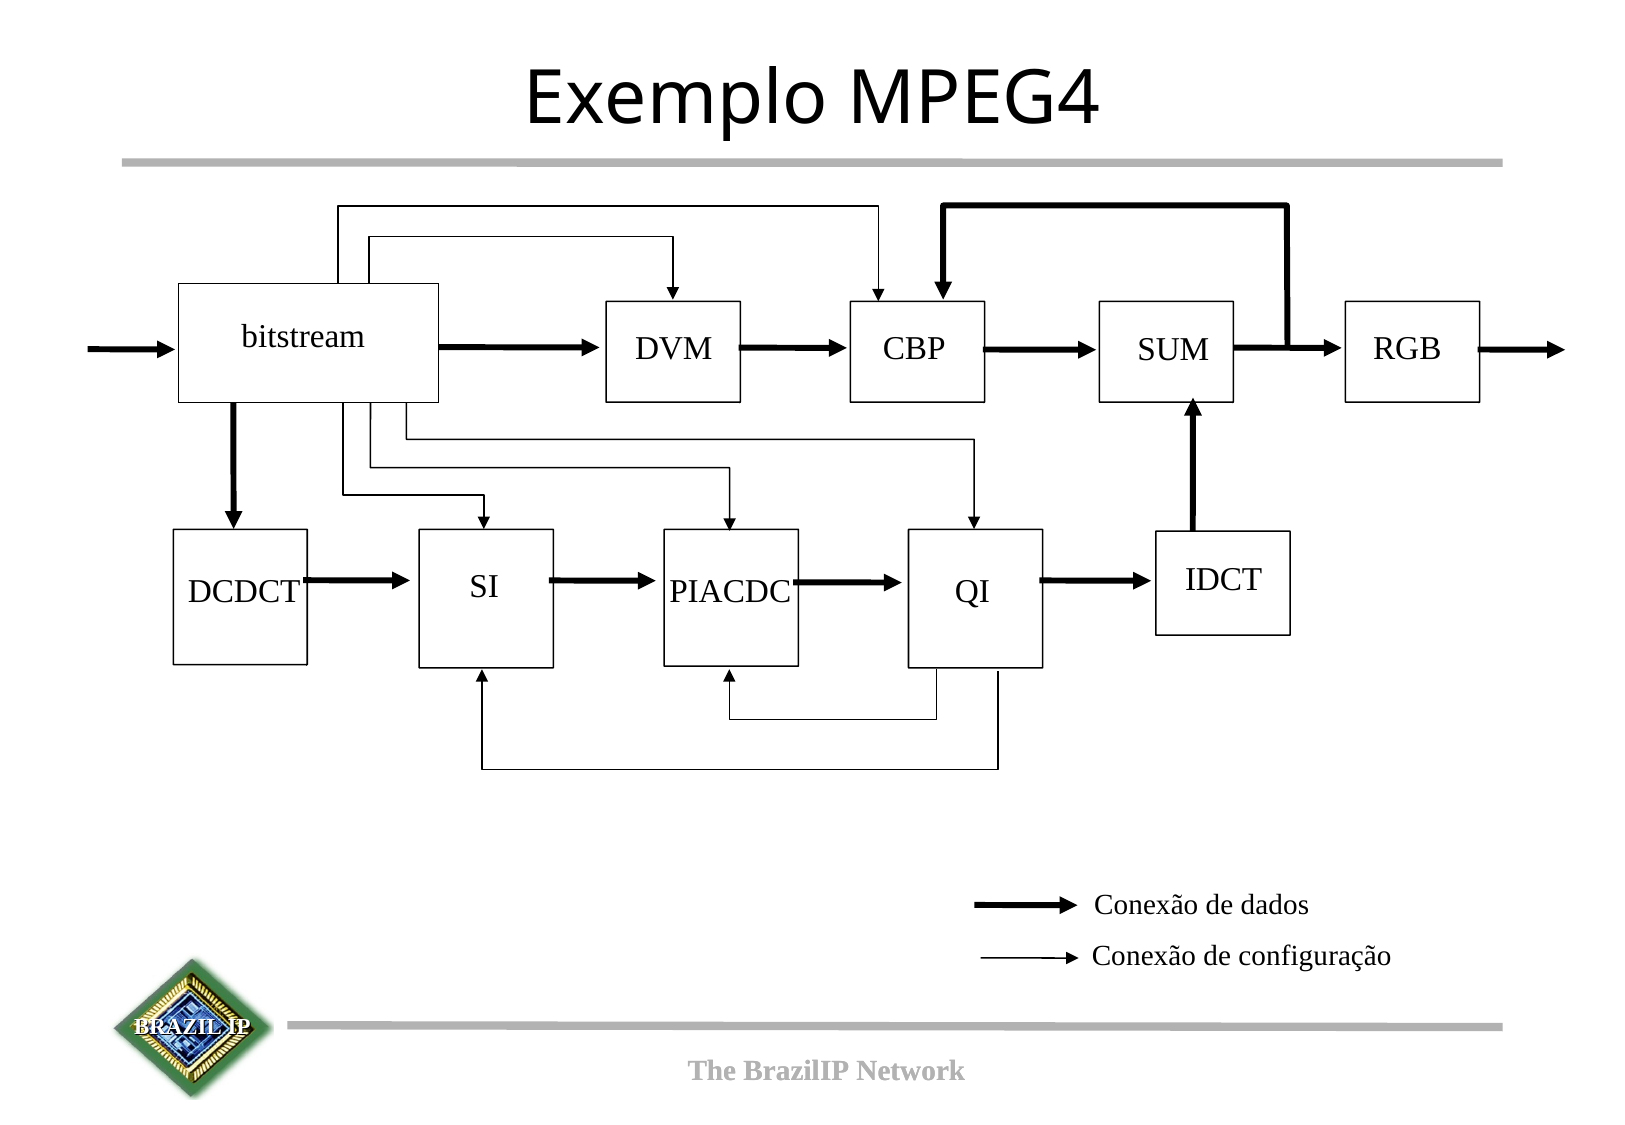

# Exemplo MPEG4
bitstream
DVM
CBP
RGB
SUM
IDCT
SI
DCDCT
PIACDC
QI
Conexão de dados
Conexão de configuração